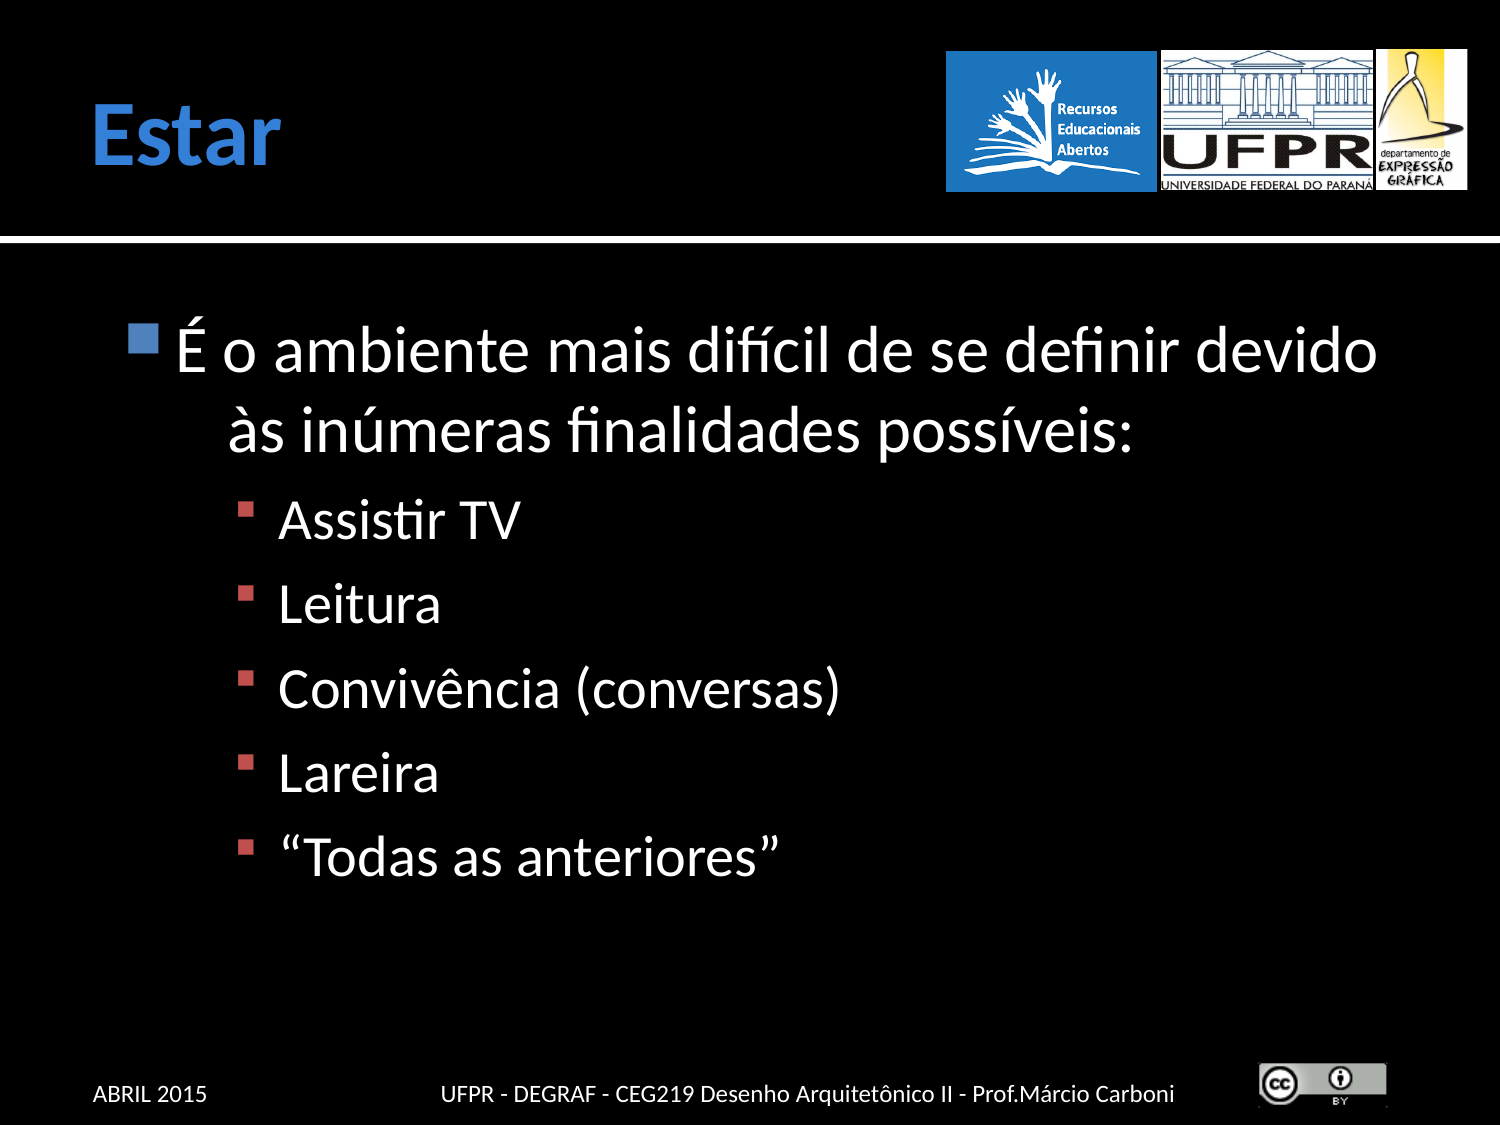

# Estar
É o ambiente mais difícil de se definir devido às inúmeras finalidades possíveis:
Assistir TV
Leitura
Convivência (conversas)
Lareira
“Todas as anteriores”
ABRIL 2015
UFPR - DEGRAF - CEG219 Desenho Arquitetônico II - Prof.Márcio Carboni